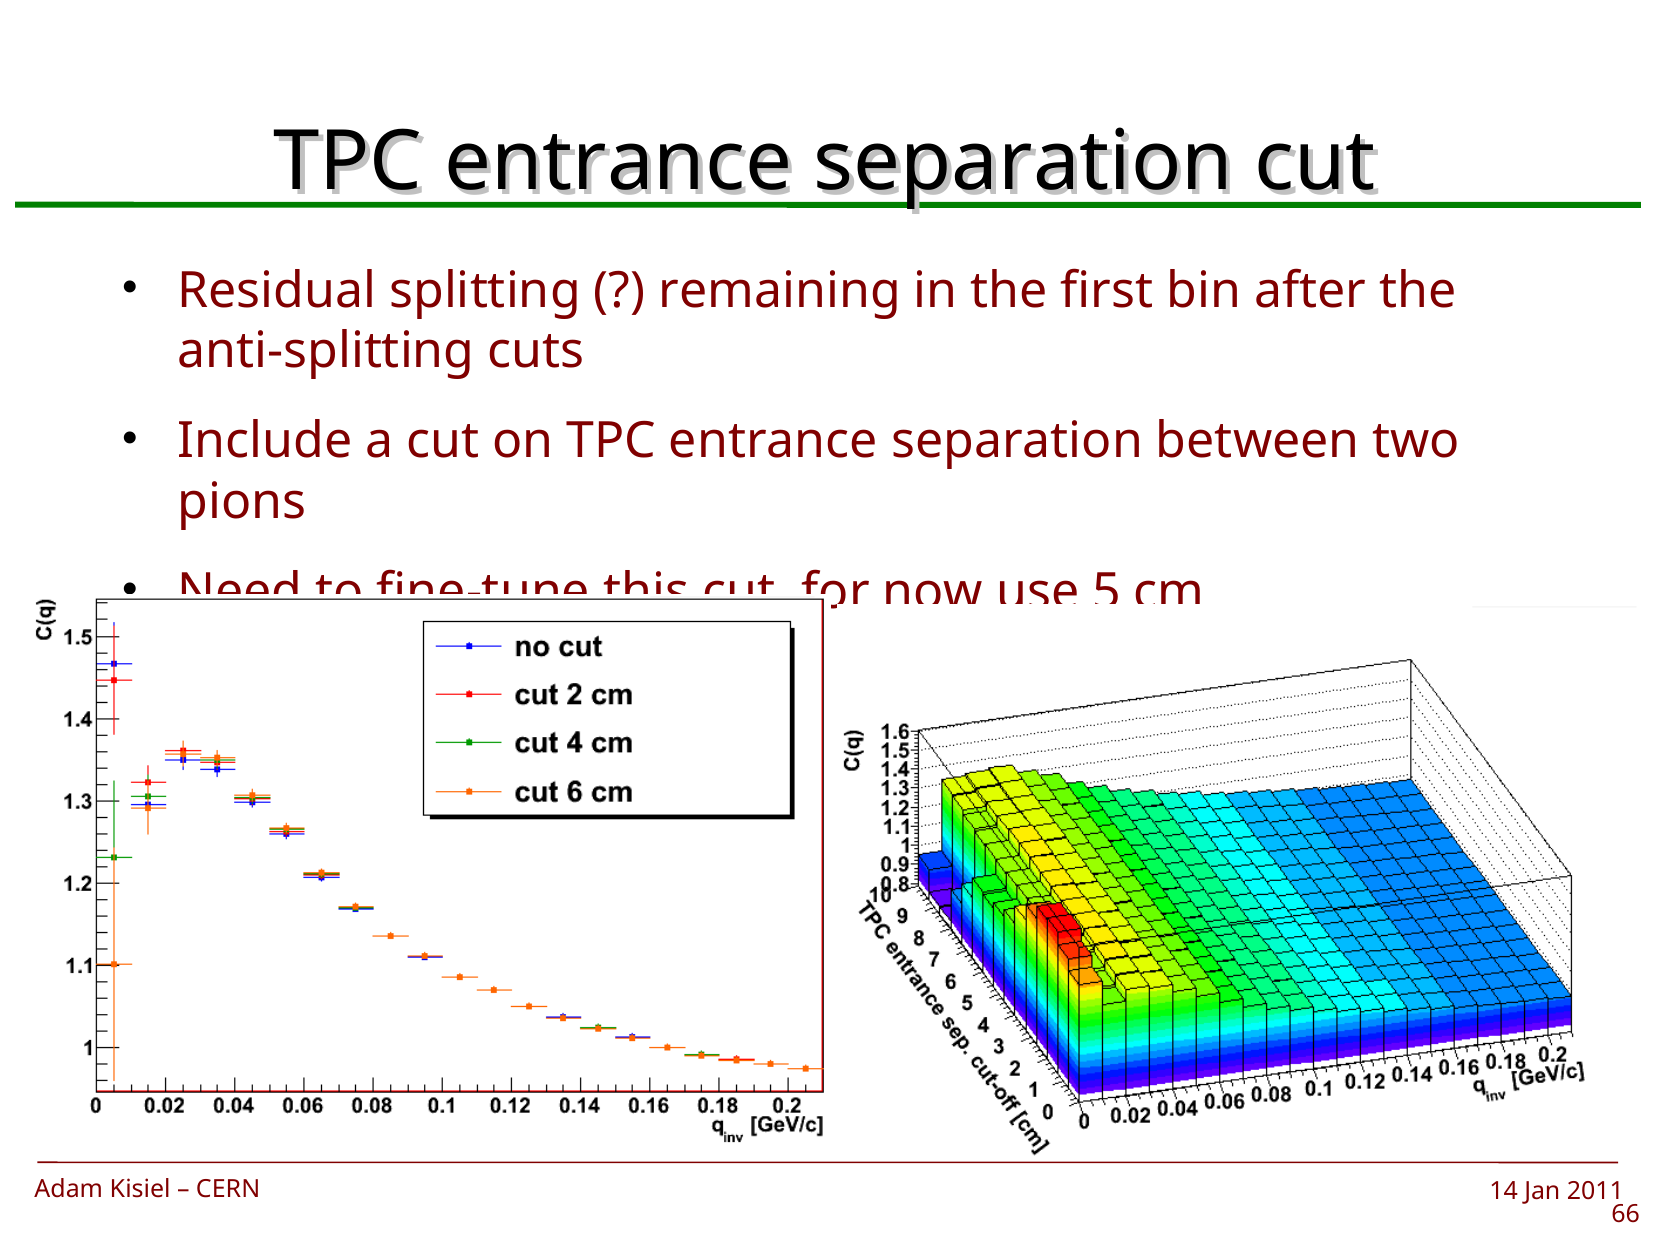

# TPC entrance separation cut
Residual splitting (?) remaining in the first bin after the anti-splitting cuts
Include a cut on TPC entrance separation between two pions
Need to fine-tune this cut, for now use 5 cm